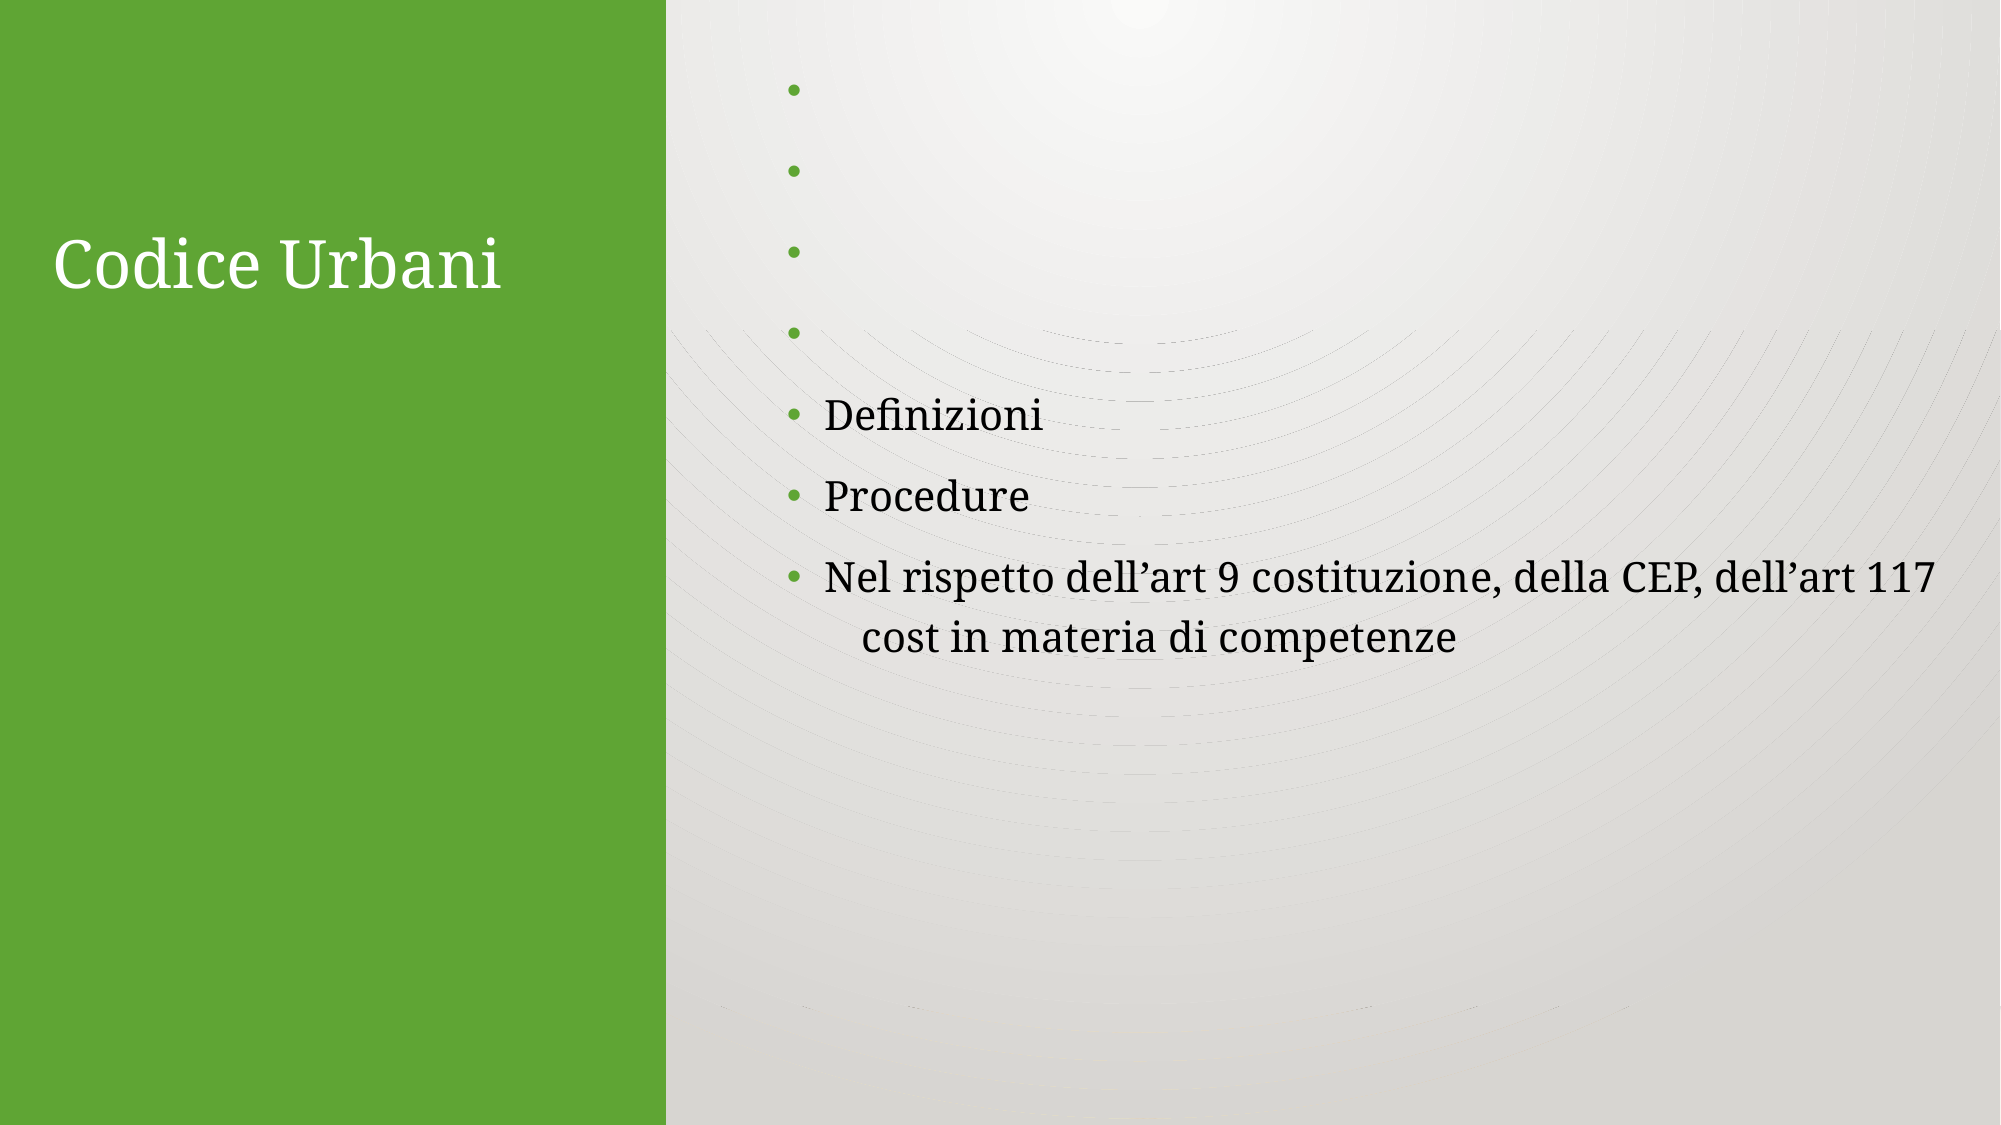

Definizioni
Procedure
Nel rispetto dell’art 9 costituzione, della CEP, dell’art 117 cost in materia di competenze
# Codice Urbani